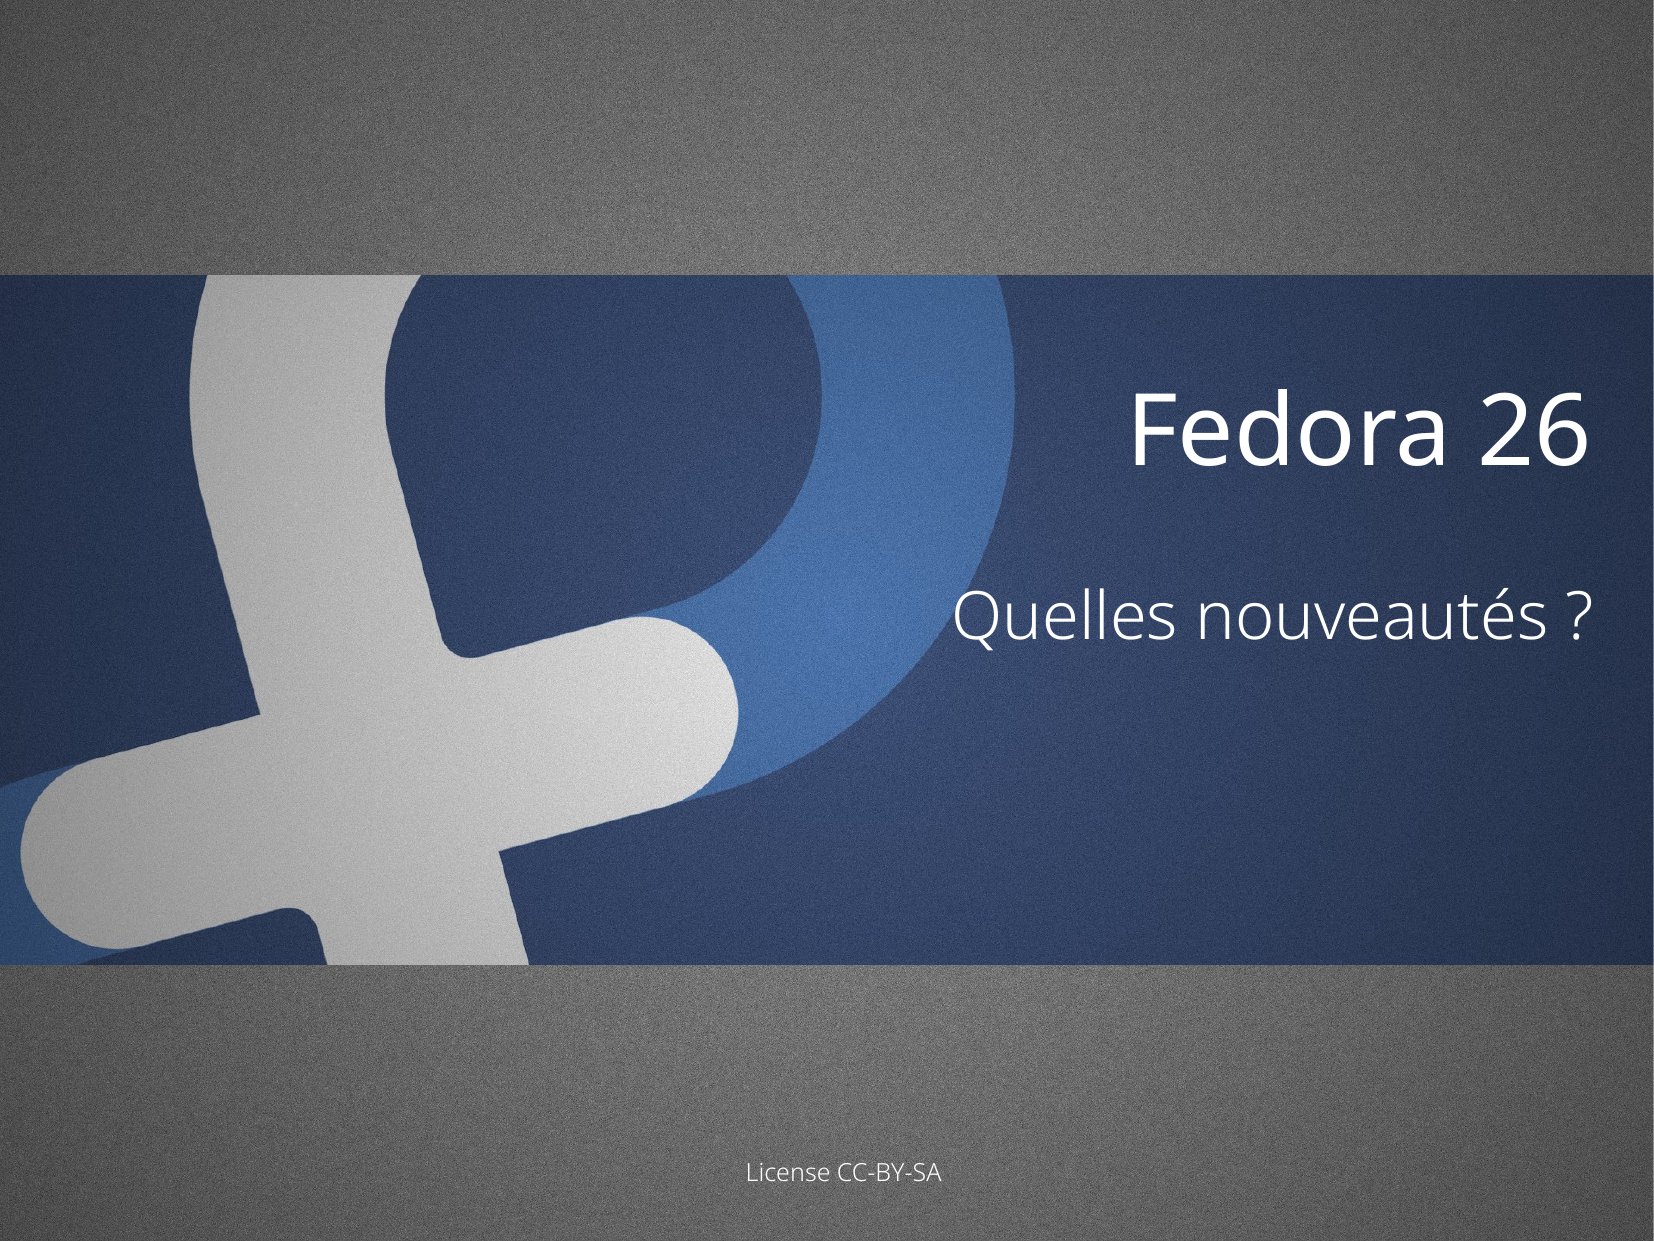

# Fedora 26
Quelles nouveautés ?
License CC-BY-SA